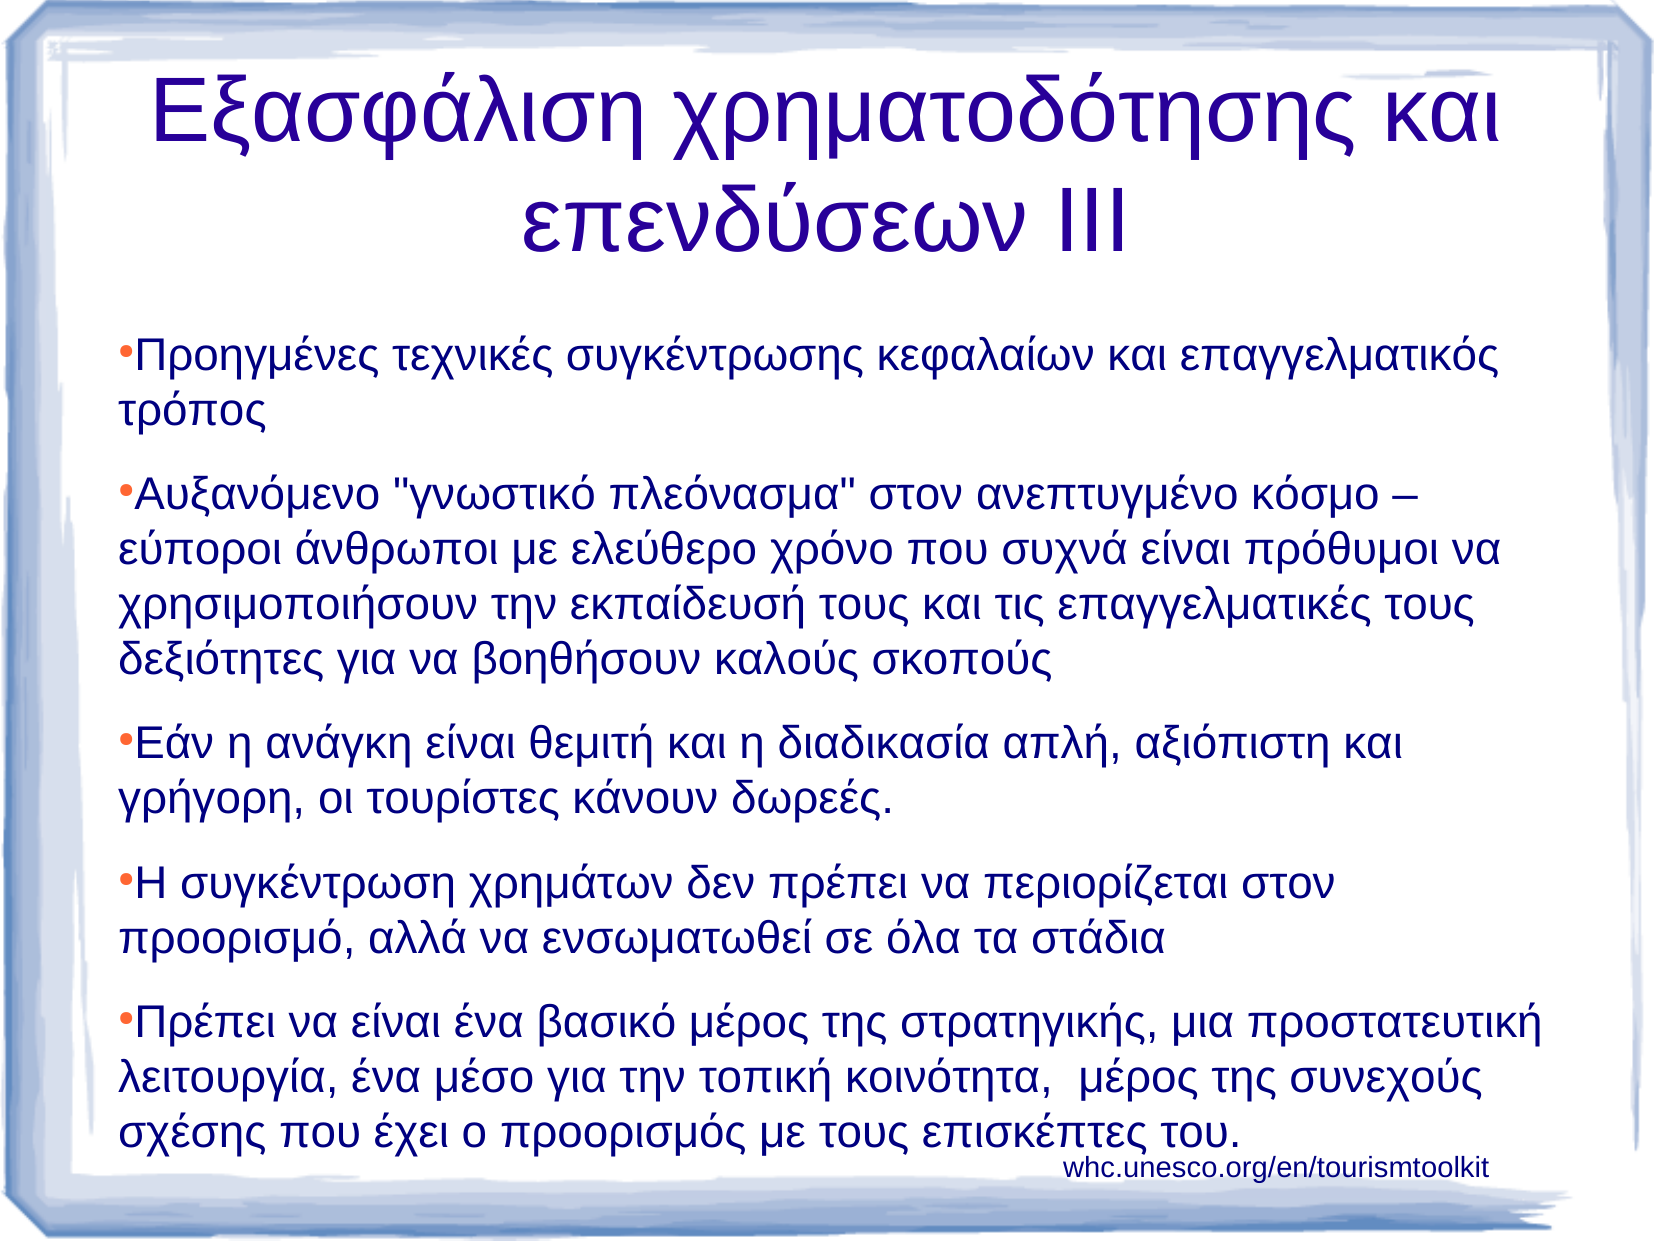

# Εξασφάλιση χρηματοδότησης και επενδύσεων ΙΙI
Προηγμένες τεχνικές συγκέντρωσης κεφαλαίων και επαγγελματικός τρόπος
Αυξανόμενο "γνωστικό πλεόνασμα" στον ανεπτυγμένο κόσμο – εύποροι άνθρωποι με ελεύθερο χρόνο που συχνά είναι πρόθυμοι να χρησιμοποιήσουν την εκπαίδευσή τους και τις επαγγελματικές τους δεξιότητες για να βοηθήσουν καλούς σκοπούς
Εάν η ανάγκη είναι θεμιτή και η διαδικασία απλή, αξιόπιστη και γρήγορη, οι τουρίστες κάνουν δωρεές.
Η συγκέντρωση χρημάτων δεν πρέπει να περιορίζεται στον προορισμό, αλλά να ενσωματωθεί σε όλα τα στάδια
Πρέπει να είναι ένα βασικό μέρος της στρατηγικής, μια προστατευτική λειτουργία, ένα μέσο για την τοπική κοινότητα, μέρος της συνεχούς σχέσης που έχει ο προορισμός με τους επισκέπτες του.
whc.unesco.org/en/tourismtoolkit